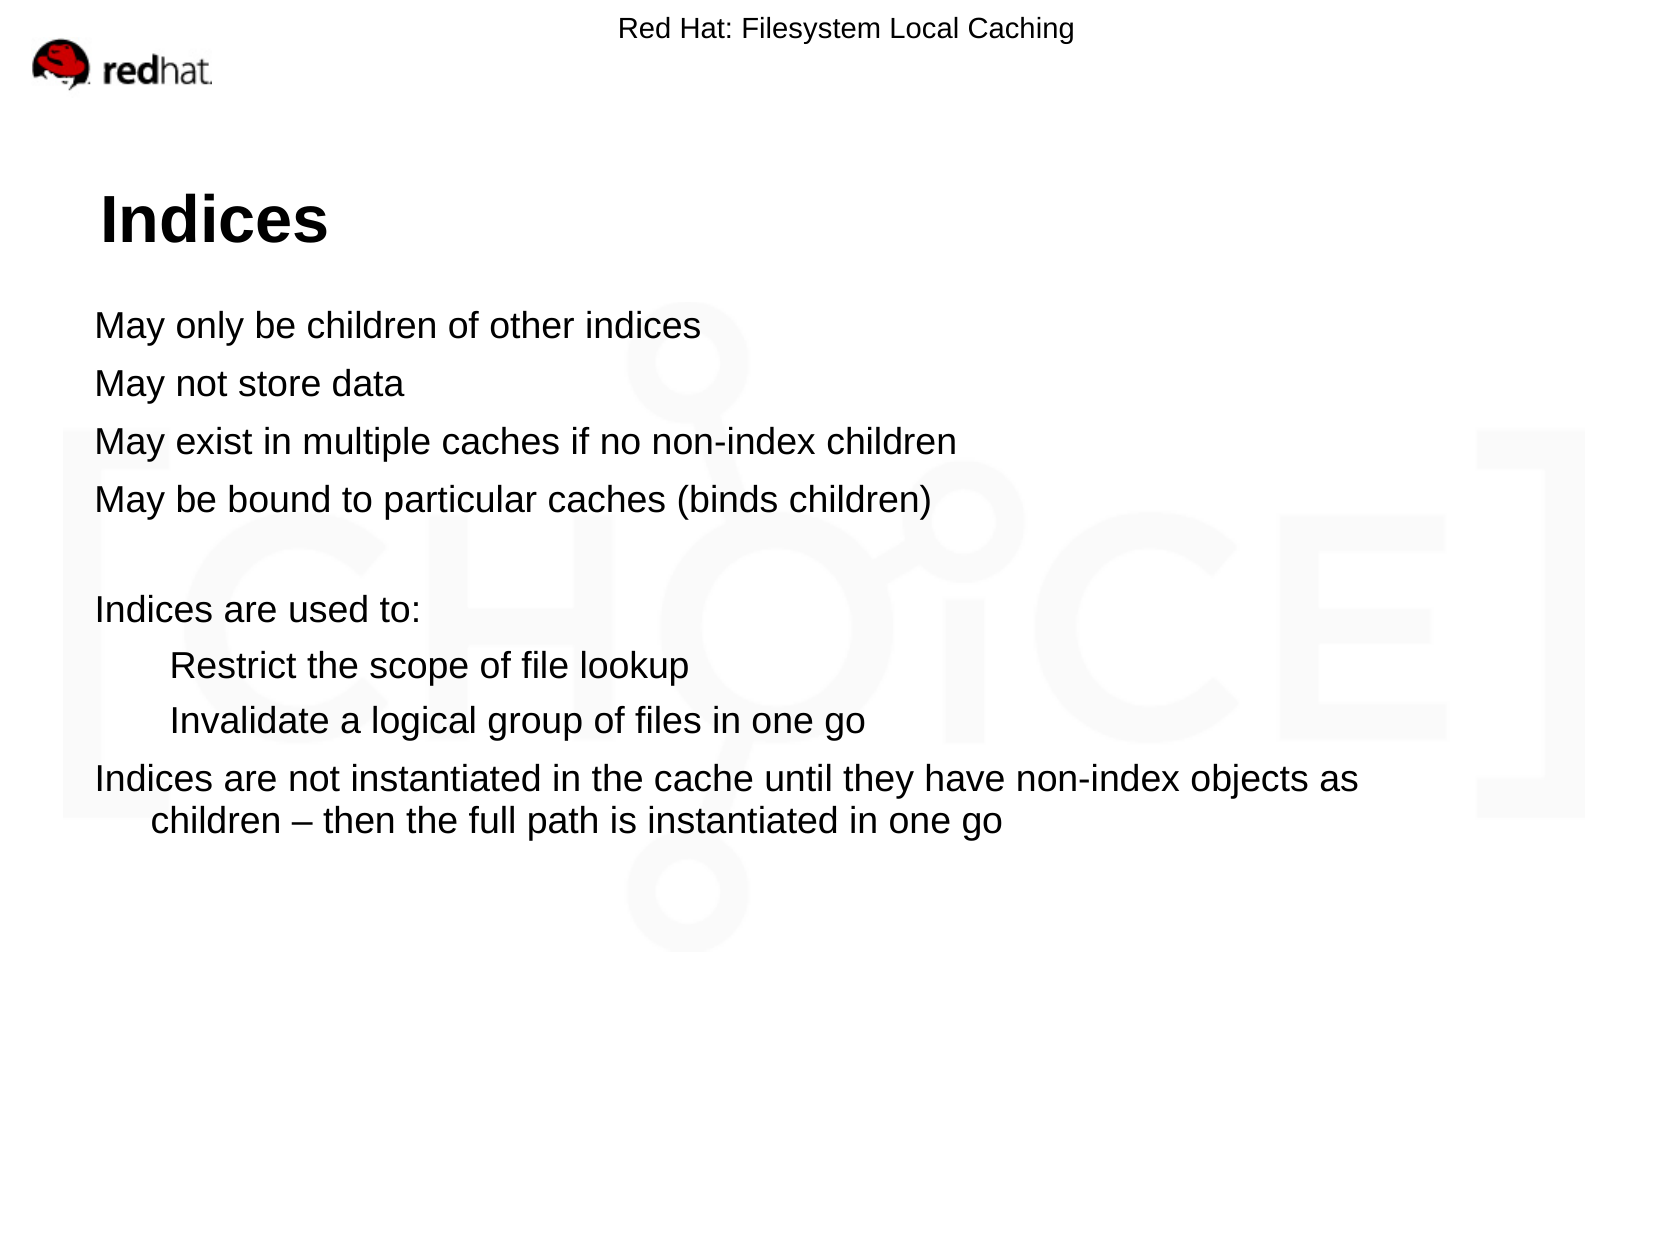

# Indices
May only be children of other indices
May not store data
May exist in multiple caches if no non-index children
May be bound to particular caches (binds children)
Indices are used to:
Restrict the scope of file lookup
Invalidate a logical group of files in one go
Indices are not instantiated in the cache until they have non-index objects as children – then the full path is instantiated in one go